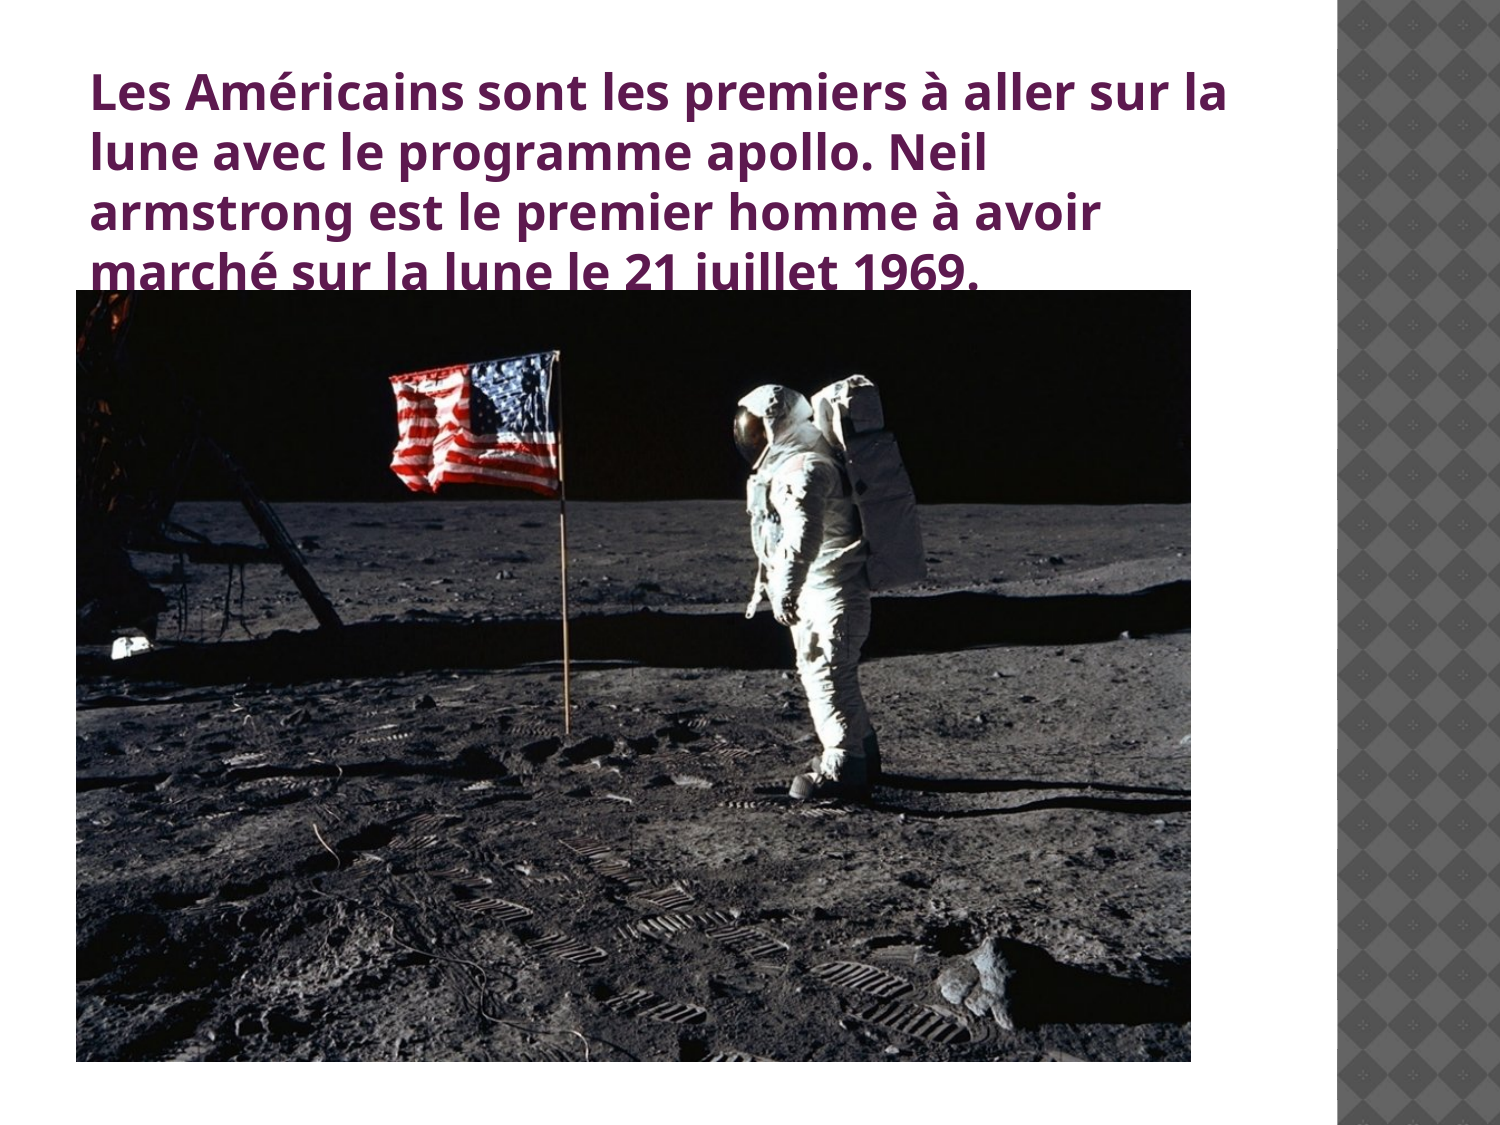

# Les Américains sont les premiers à aller sur la lune avec le programme apollo. Neil armstrong est le premier homme à avoir marché sur la lune le 21 juillet 1969.